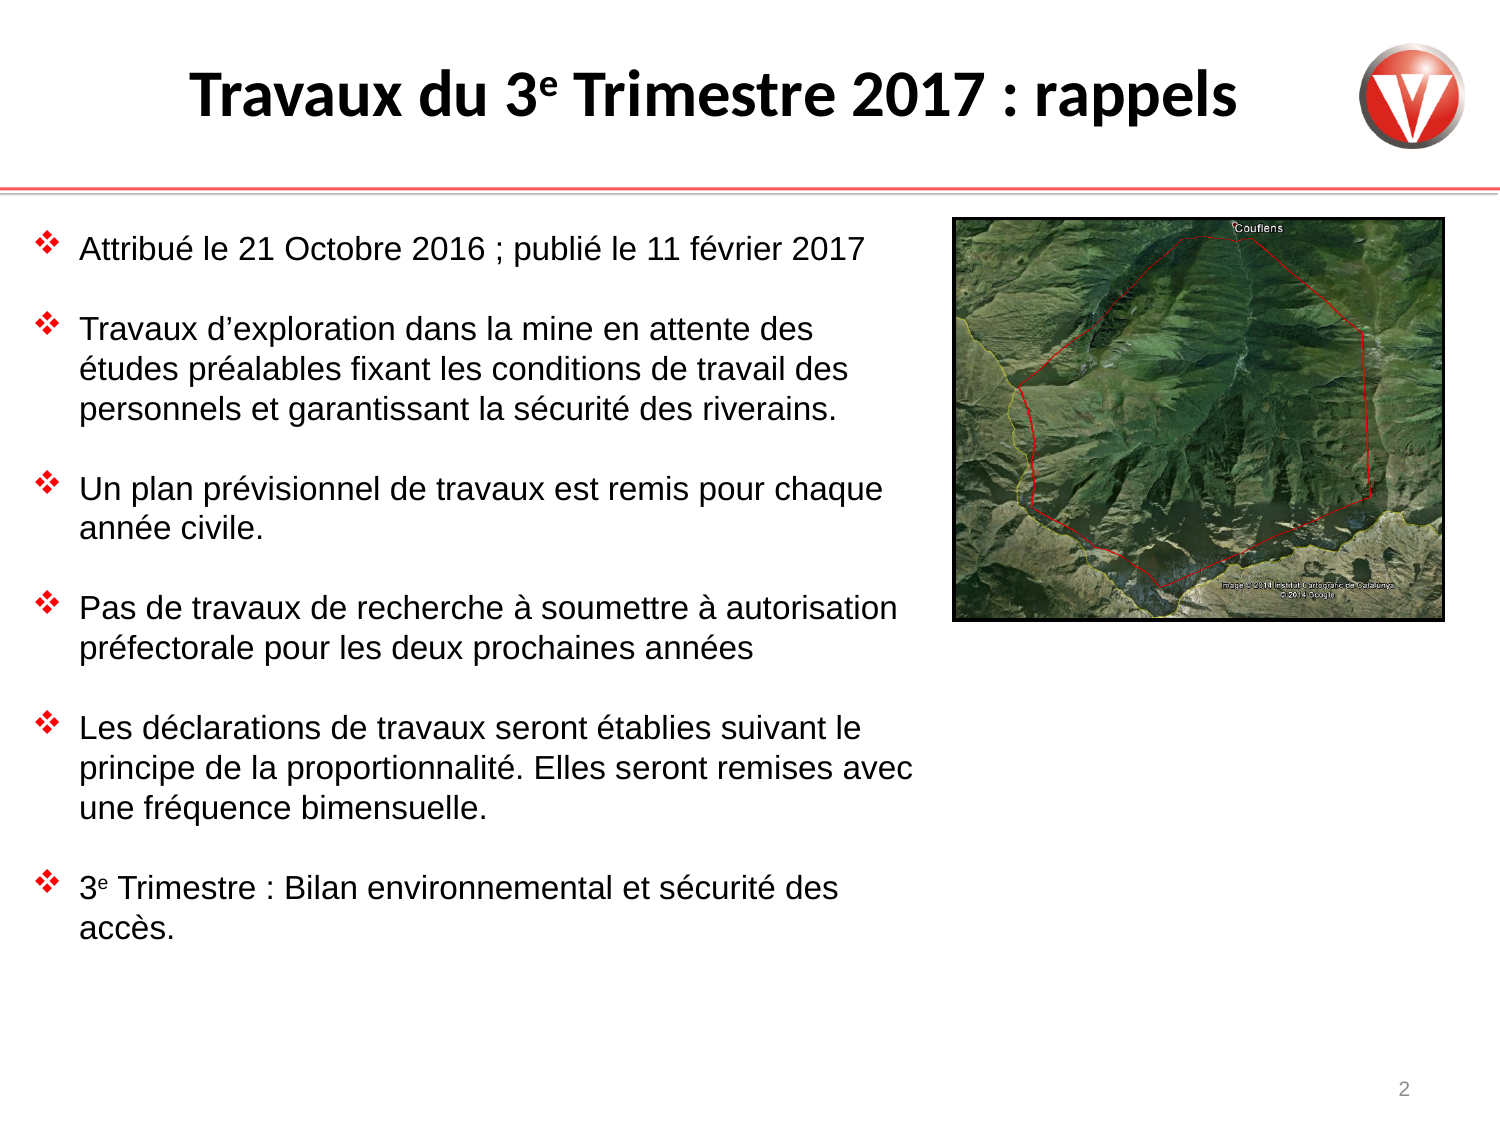

Travaux du 3e Trimestre 2017 : rappels
Attribué le 21 Octobre 2016 ; publié le 11 février 2017
Travaux d’exploration dans la mine en attente des études préalables fixant les conditions de travail des personnels et garantissant la sécurité des riverains.
Un plan prévisionnel de travaux est remis pour chaque année civile.
Pas de travaux de recherche à soumettre à autorisation préfectorale pour les deux prochaines années
Les déclarations de travaux seront établies suivant le principe de la proportionnalité. Elles seront remises avec une fréquence bimensuelle.
3e Trimestre : Bilan environnemental et sécurité des accès.